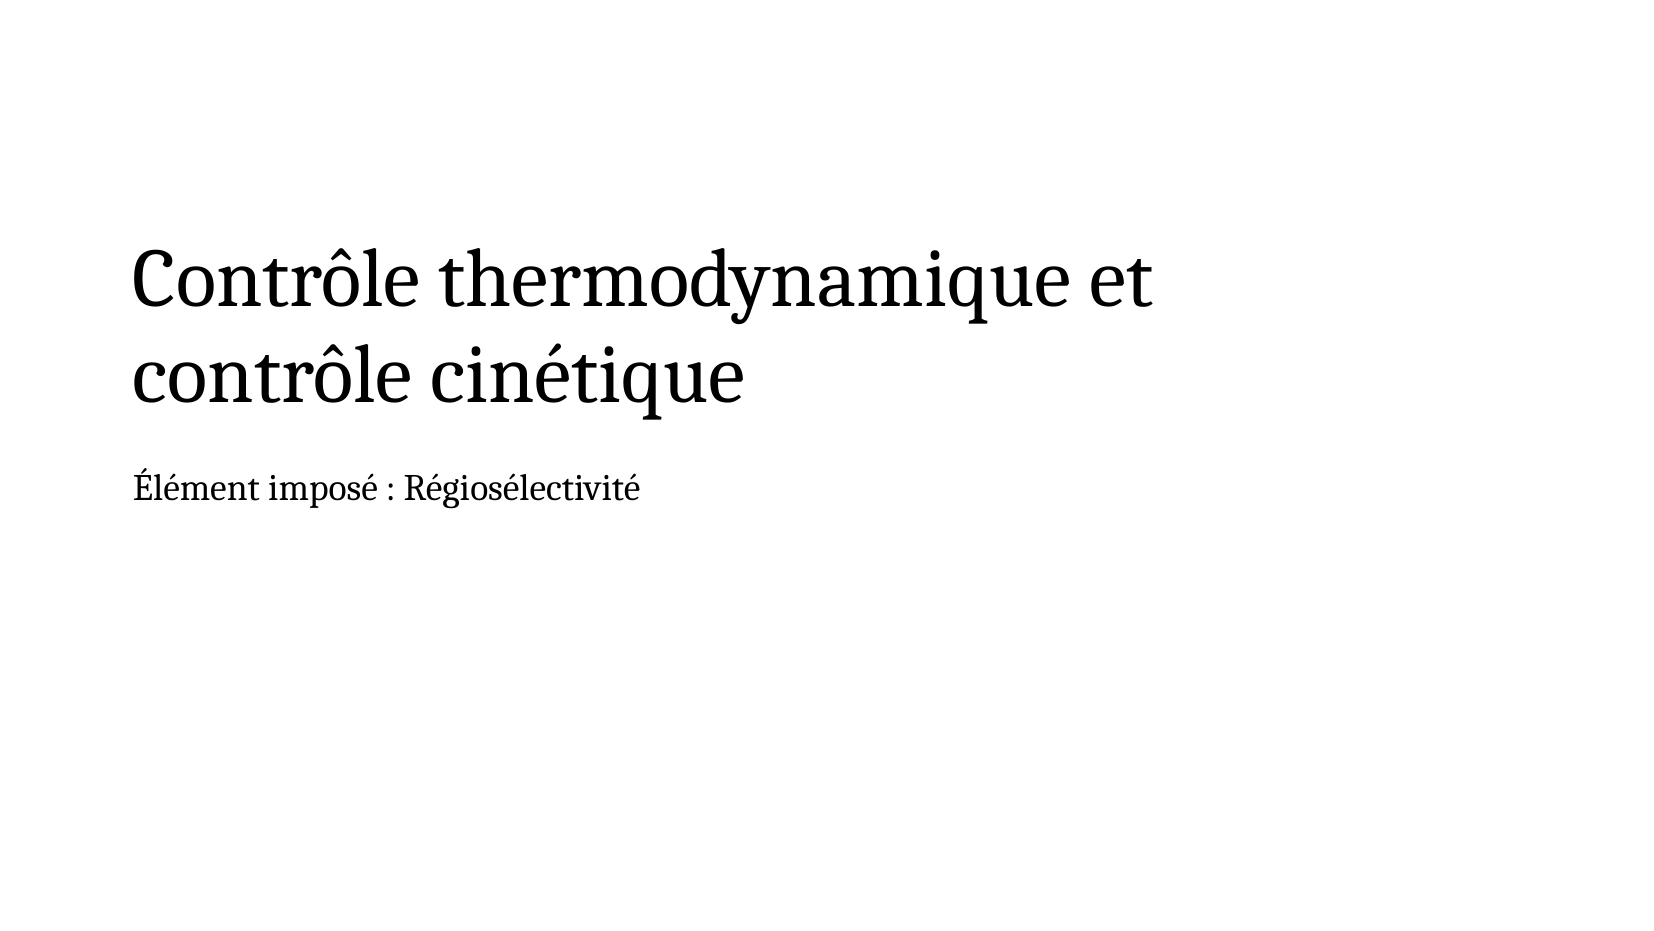

Contrôle thermodynamique et contrôle cinétique
Élément imposé : Régiosélectivité